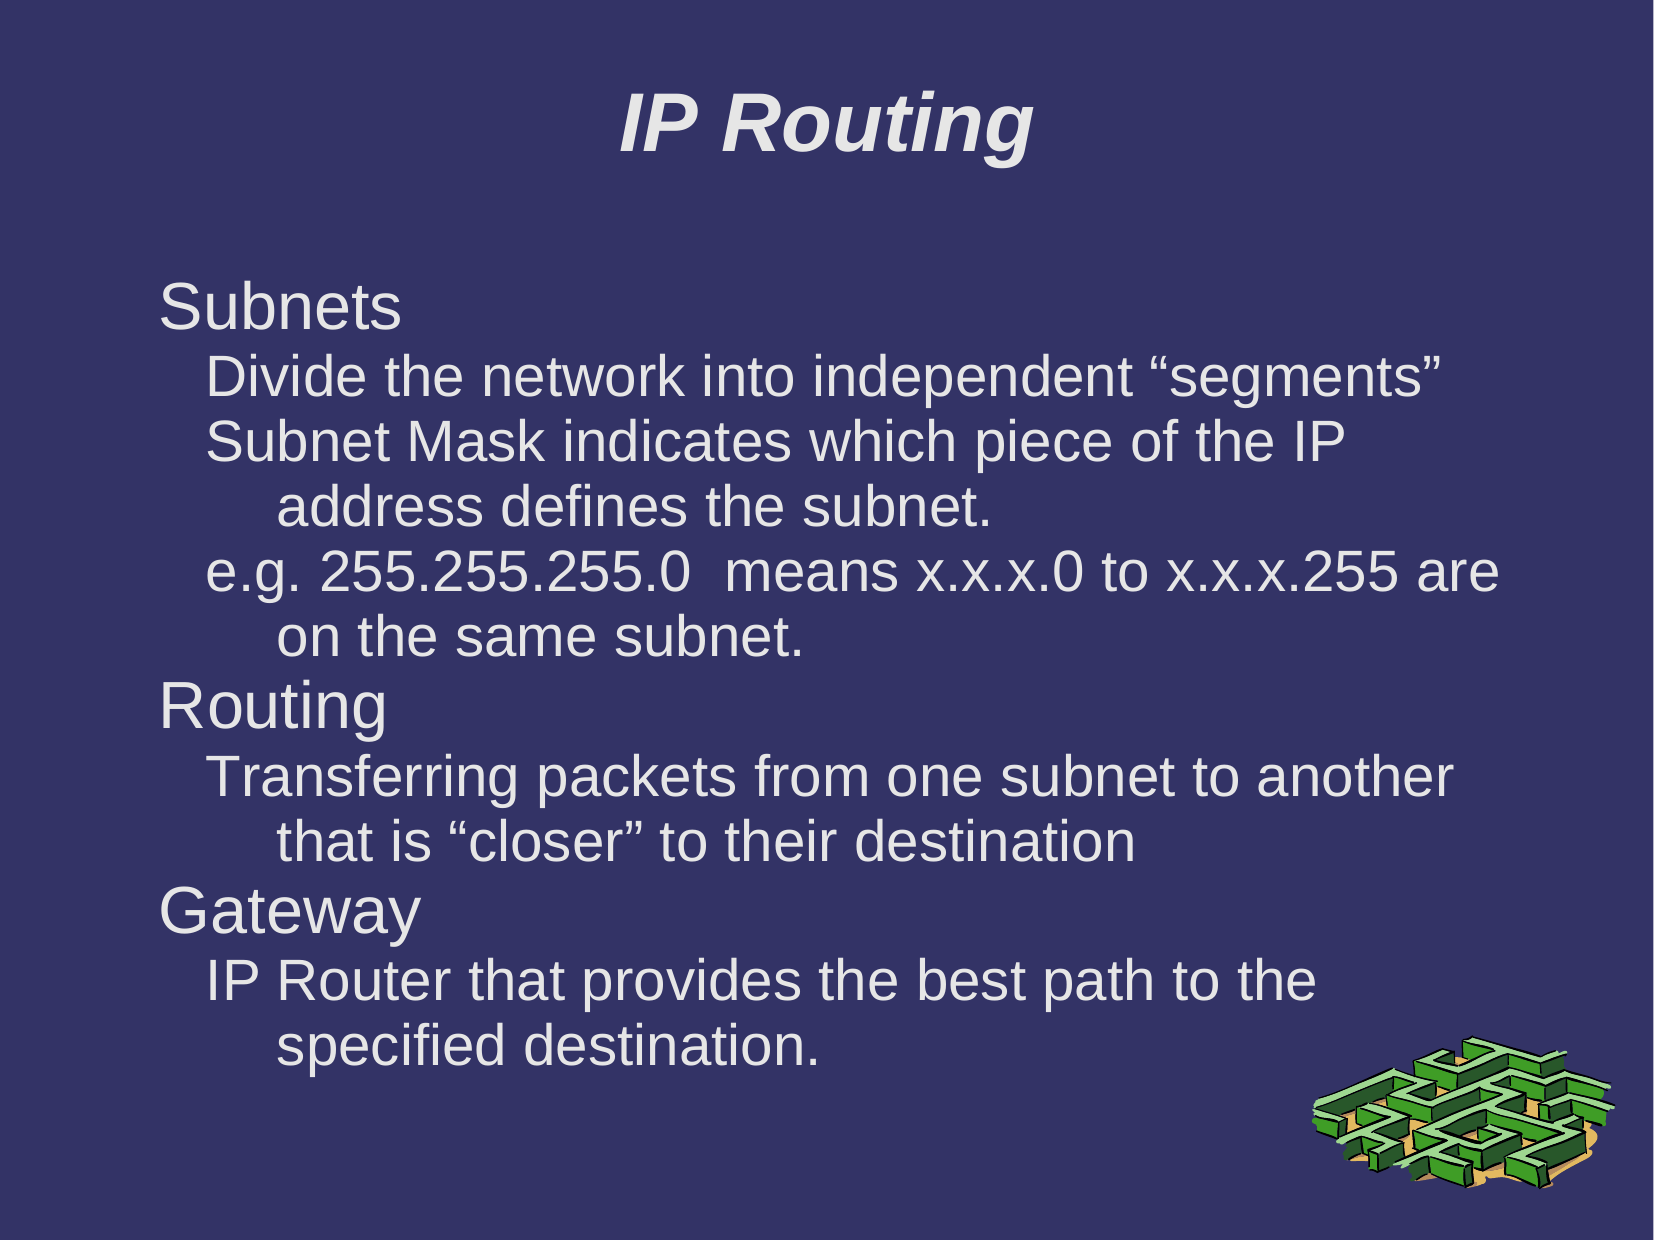

# IP Routing
Subnets
Divide the network into independent “segments”
Subnet Mask indicates which piece of the IP address defines the subnet.
e.g. 255.255.255.0 means x.x.x.0 to x.x.x.255 are on the same subnet.
Routing
Transferring packets from one subnet to another that is “closer” to their destination
Gateway
IP Router that provides the best path to the specified destination.